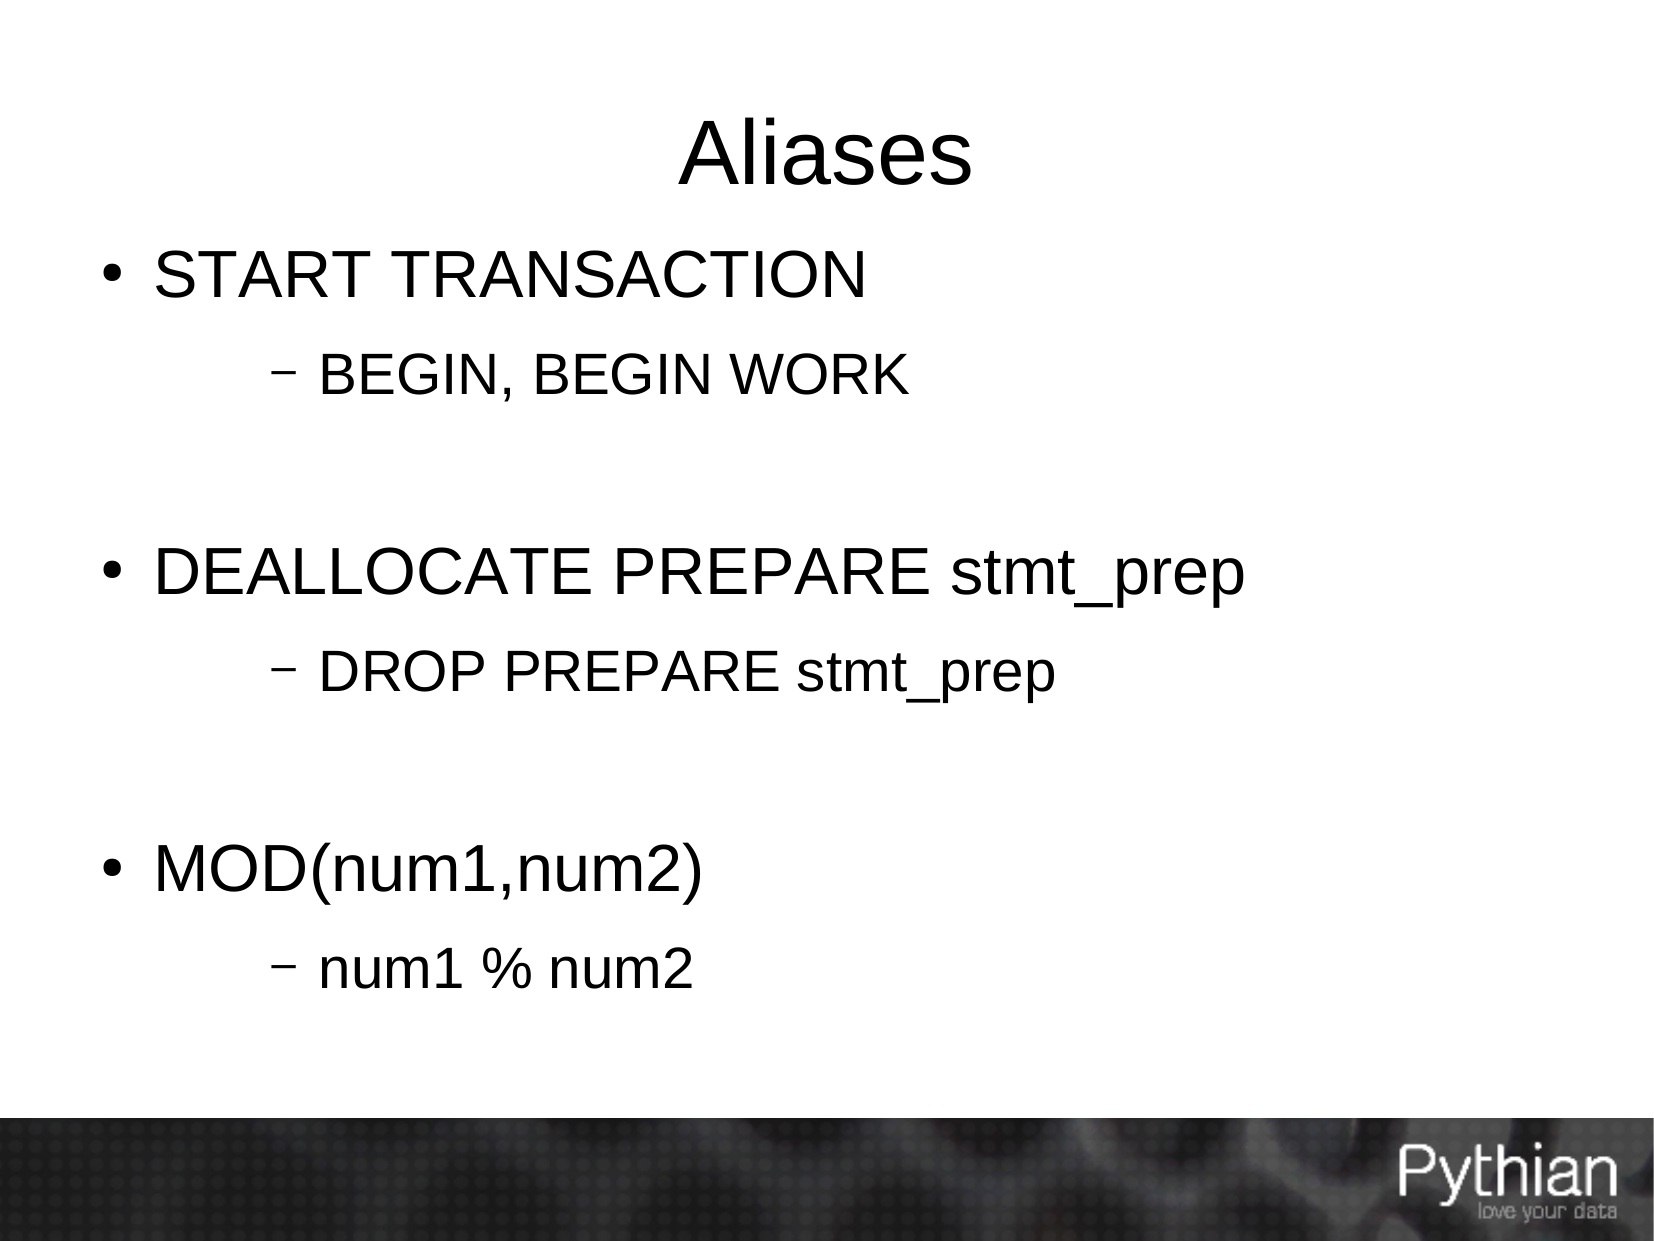

# Aliases
START TRANSACTION
BEGIN, BEGIN WORK
DEALLOCATE PREPARE stmt_prep
DROP PREPARE stmt_prep
MOD(num1,num2)
num1 % num2